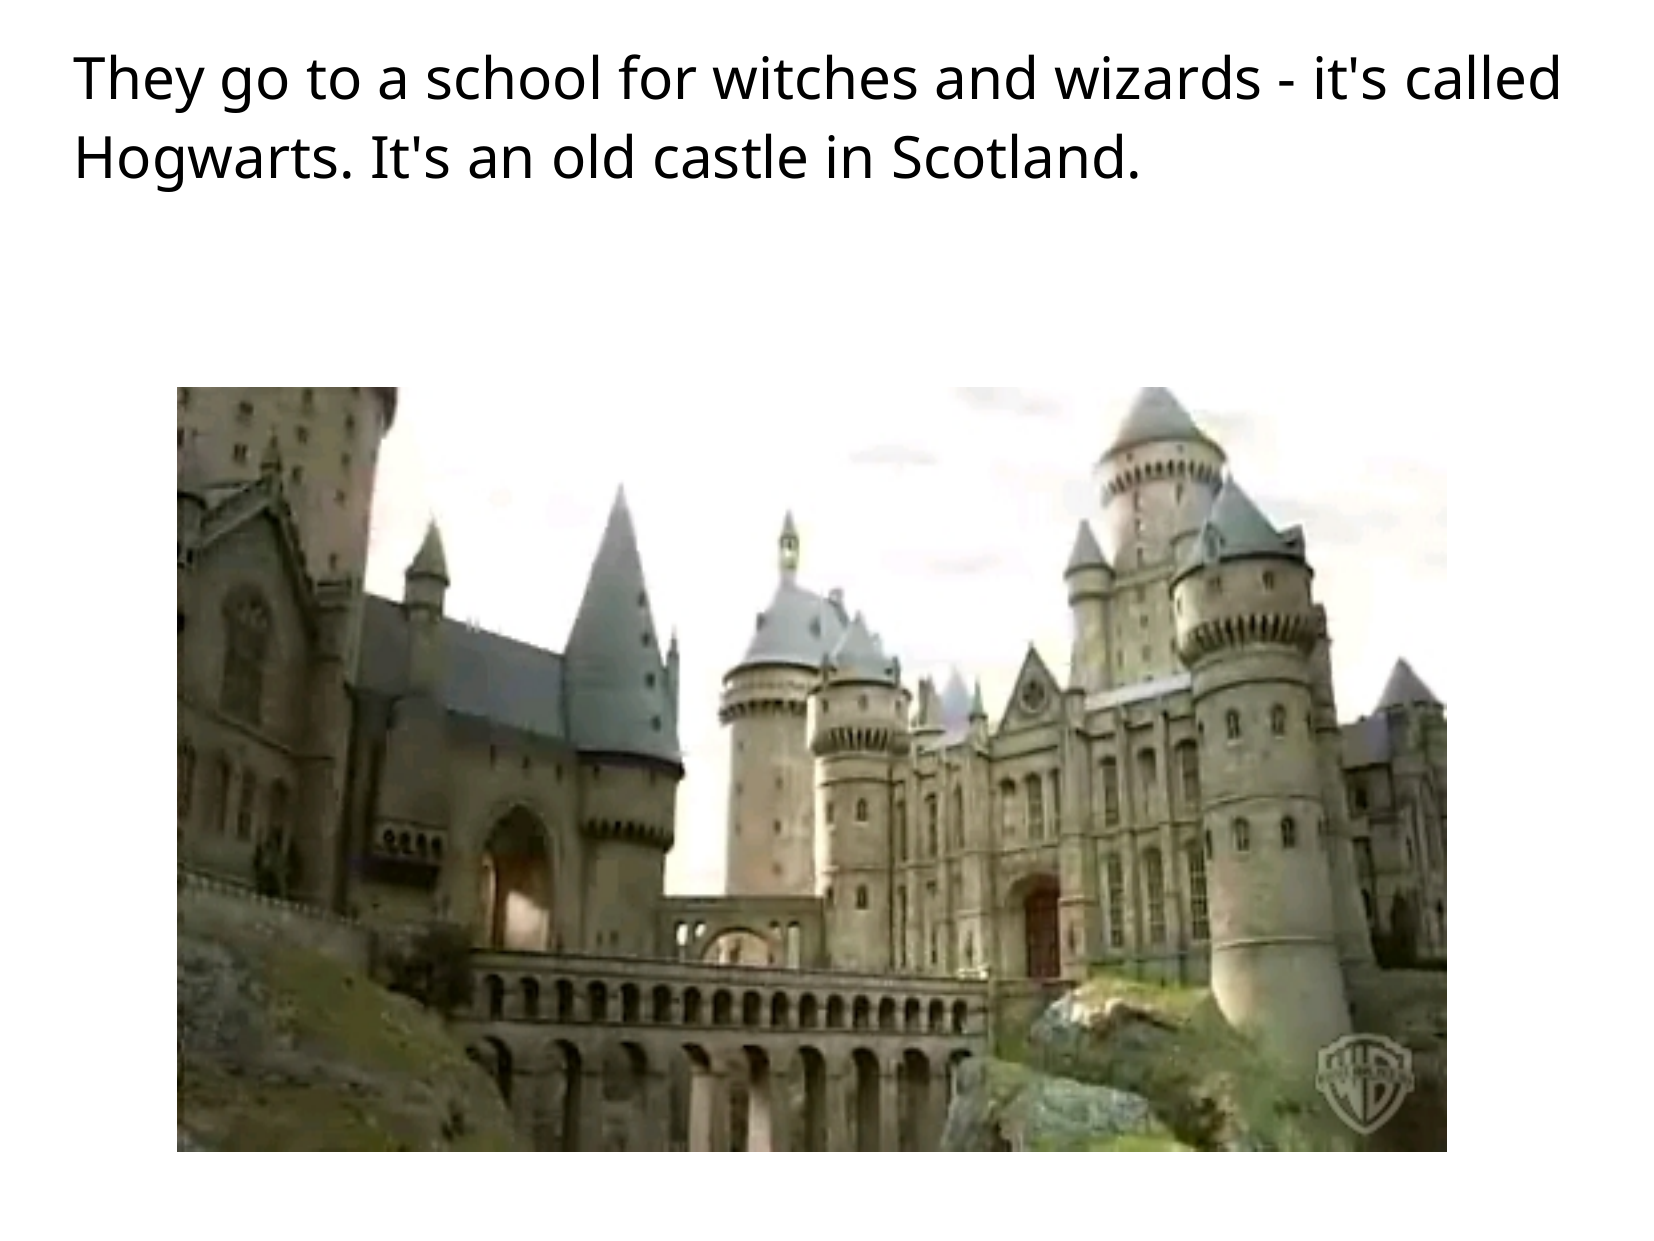

They go to a school for witches and wizards - it's called
Hogwarts. It's an old castle in Scotland.